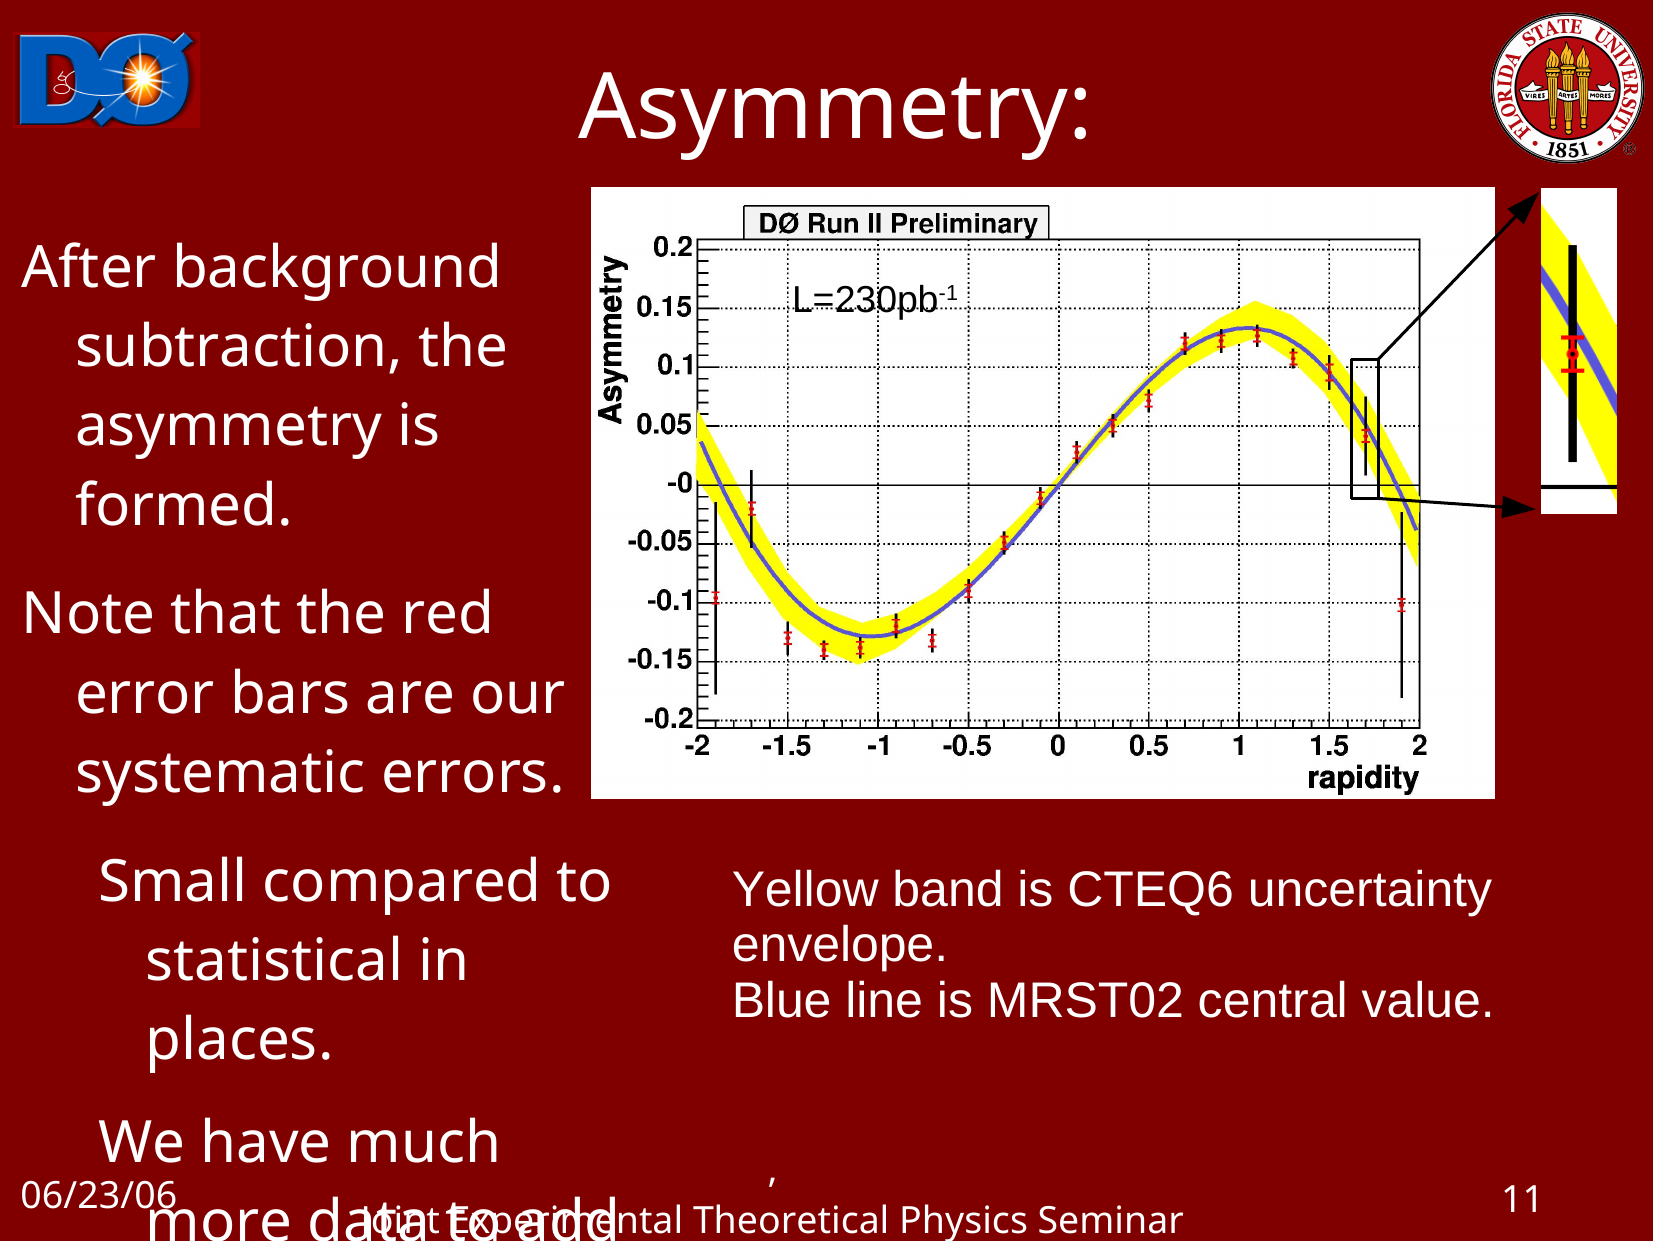

# Asymmetry:
L=230pb-1
After background subtraction, the asymmetry is formed.
Note that the red error bars are our systematic errors.
Small compared to statistical in places.
We have much more data to add too!
Yellow band is CTEQ6 uncertainty envelope.
Blue line is MRST02 central value.